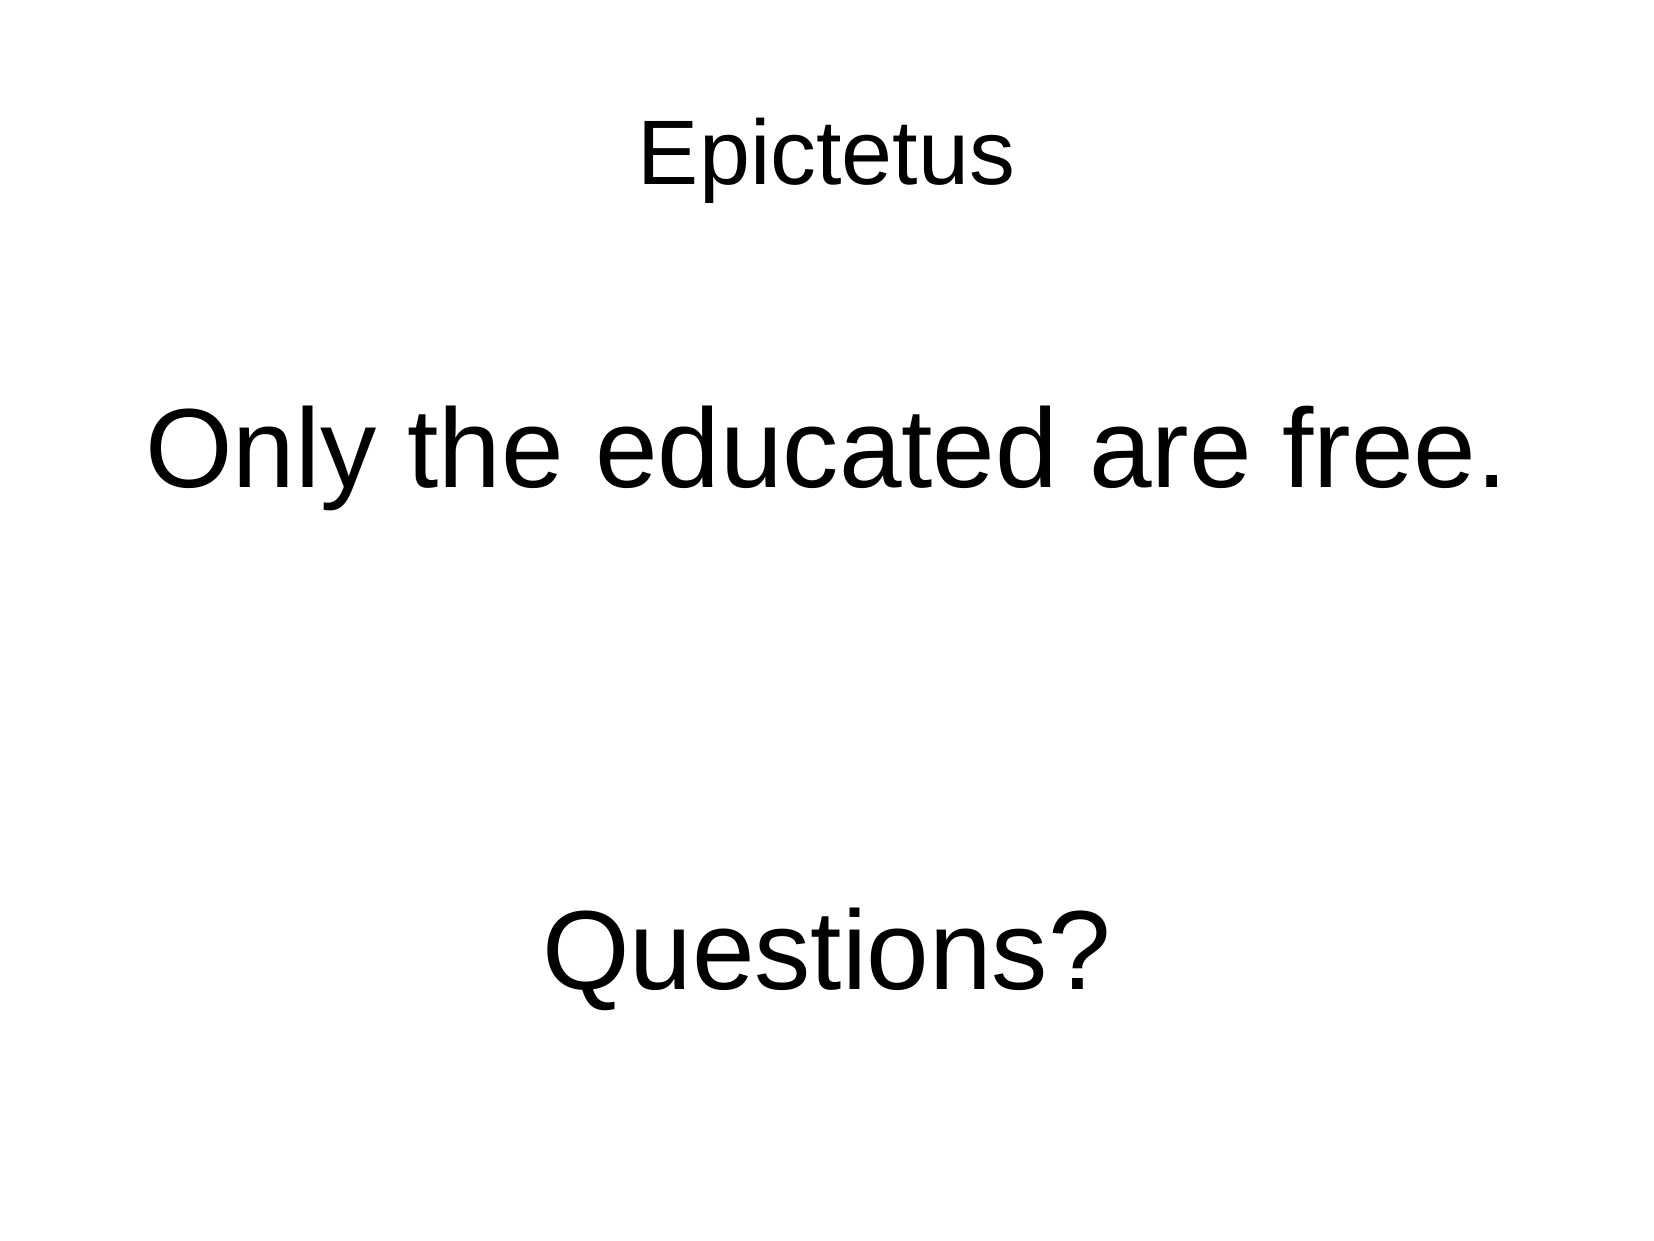

# Epictetus
Only the educated are free.
Questions?